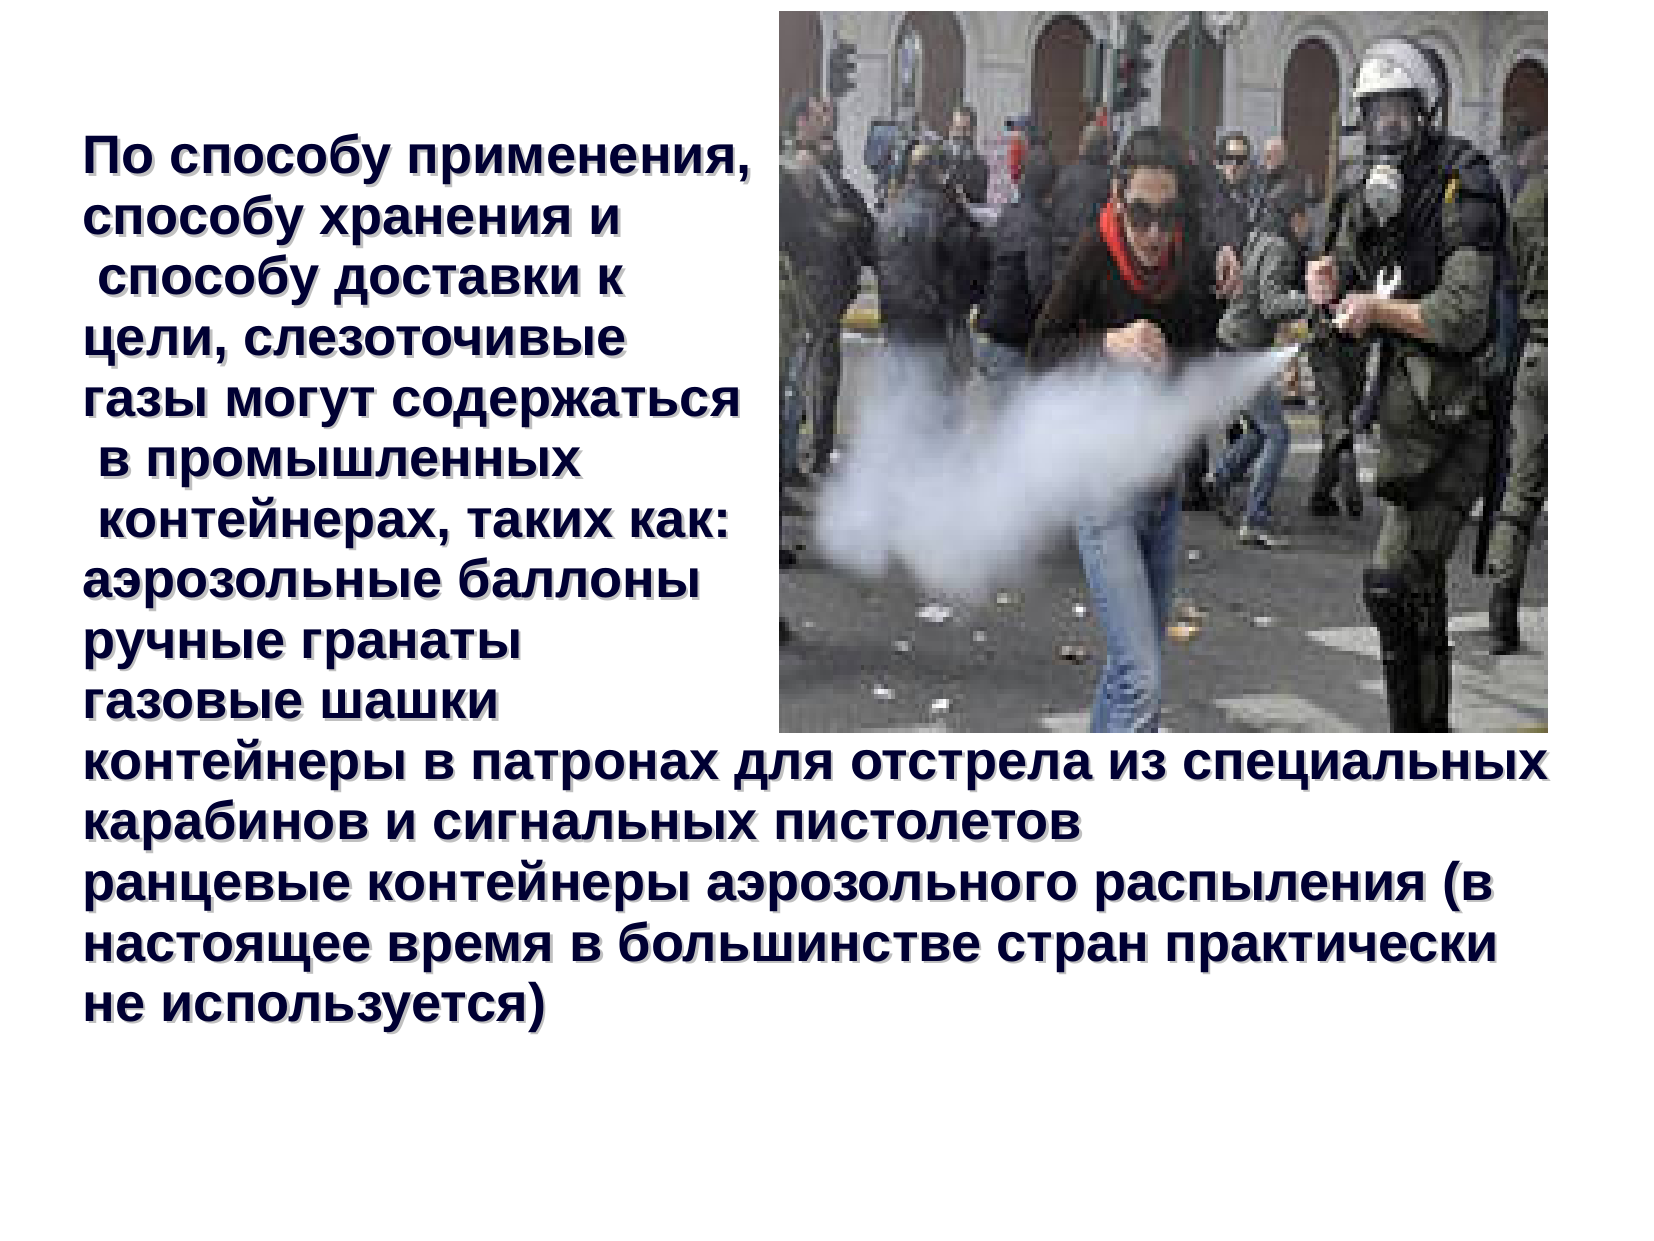

# По способу применения, способу хранения и способу доставки к цели, слезоточивые газы могут содержаться в промышленных контейнерах, таких как:
аэрозольные баллоны
ручные гранаты
газовые шашки
контейнеры в патронах для отстрела из специальных карабинов и сигнальных пистолетов
ранцевые контейнеры аэрозольного распыления (в настоящее время в большинстве стран практически не используется)